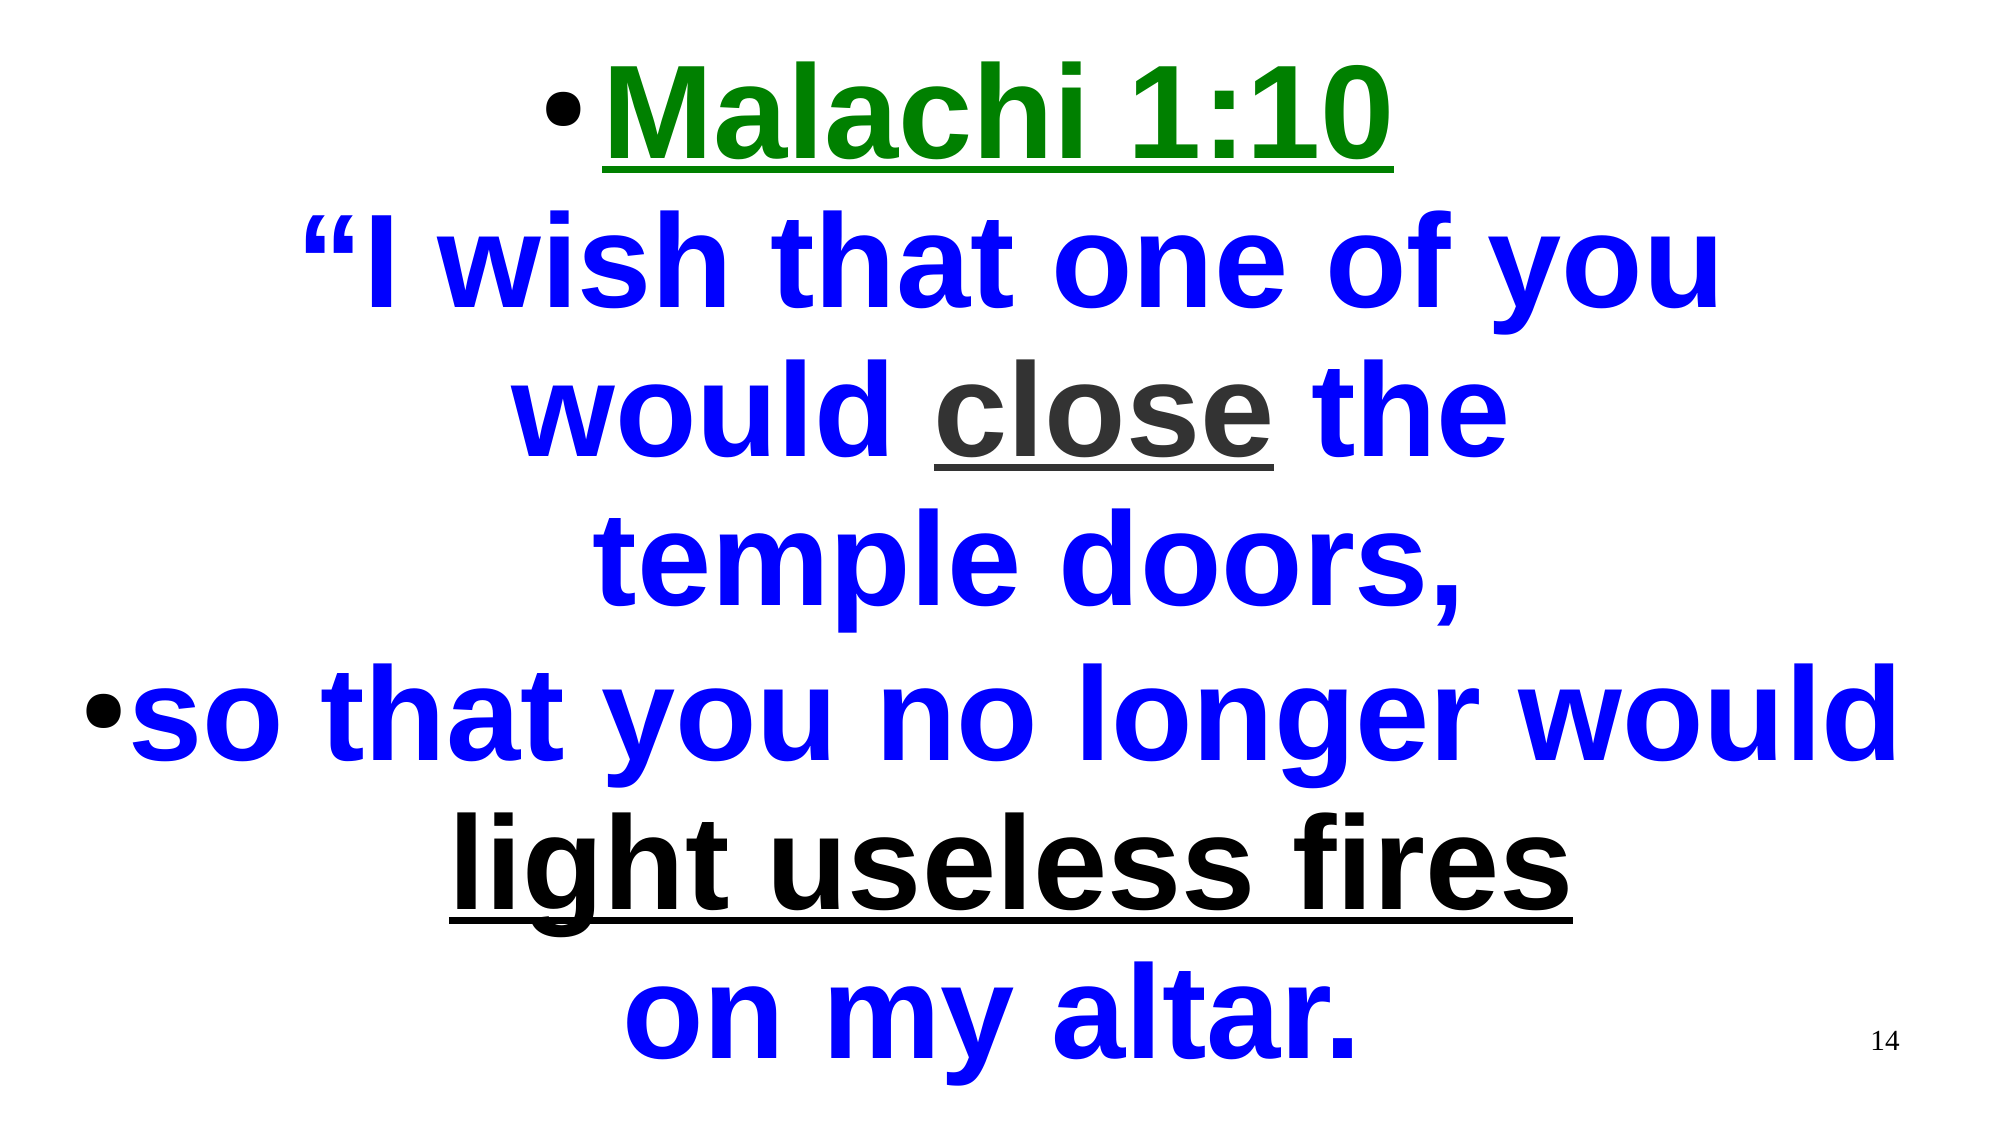

# Malachi 1:10  “I wish that one of you would close the temple doors,
so that you no longer would
light useless fires
on my altar.
14